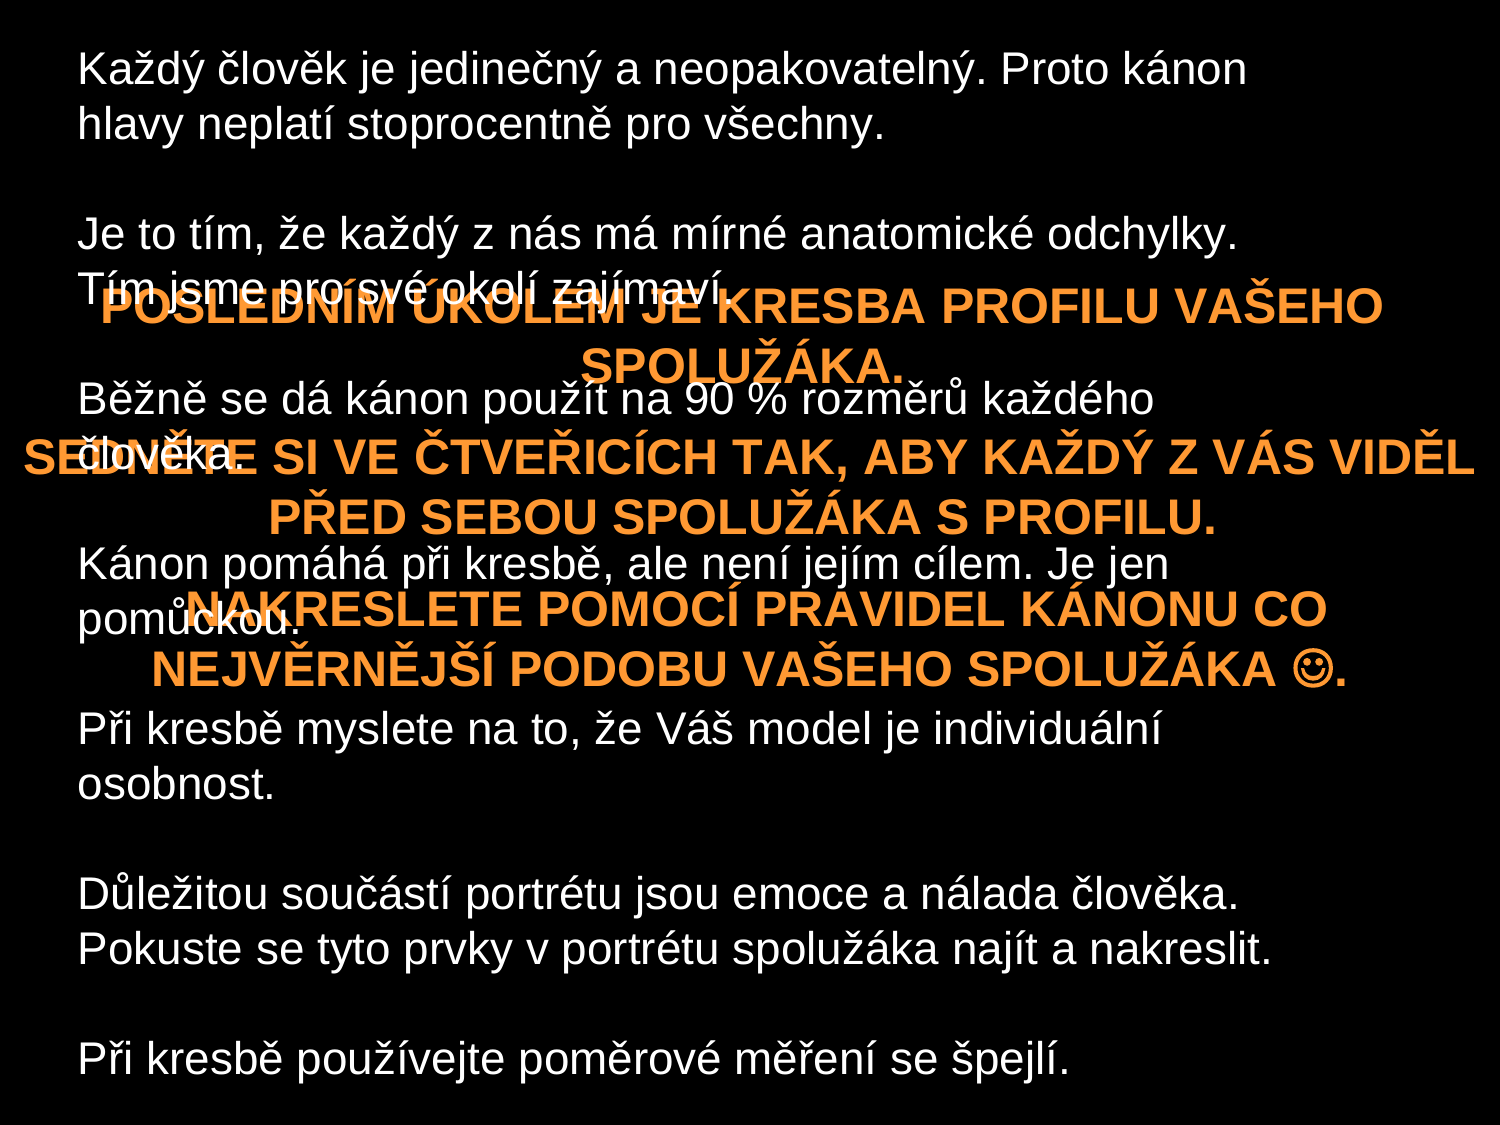

Každý člověk je jedinečný a neopakovatelný. Proto kánon hlavy neplatí stoprocentně pro všechny.
Je to tím, že každý z nás má mírné anatomické odchylky. Tím jsme pro své okolí zajímaví.
Běžně se dá kánon použít na 90 % rozměrů každého člověka.
Kánon pomáhá při kresbě, ale není jejím cílem. Je jen pomůckou.
Při kresbě myslete na to, že Váš model je individuální osobnost.
Důležitou součástí portrétu jsou emoce a nálada člověka. Pokuste se tyto prvky v portrétu spolužáka najít a nakreslit.
Při kresbě používejte poměrové měření se špejlí.
POSLEDNÍM ÚKOLEM JE KRESBA PROFILU VAŠEHO SPOLUŽÁKA.
SEDNĚTE SI VE ČTVEŘICÍCH TAK, ABY KAŽDÝ Z VÁS VIDĚL PŘED SEBOU SPOLUŽÁKA S PROFILU.
 NAKRESLETE POMOCÍ PRAVIDEL KÁNONU CO NEJVĚRNĚJŠÍ PODOBU VAŠEHO SPOLUŽÁKA .